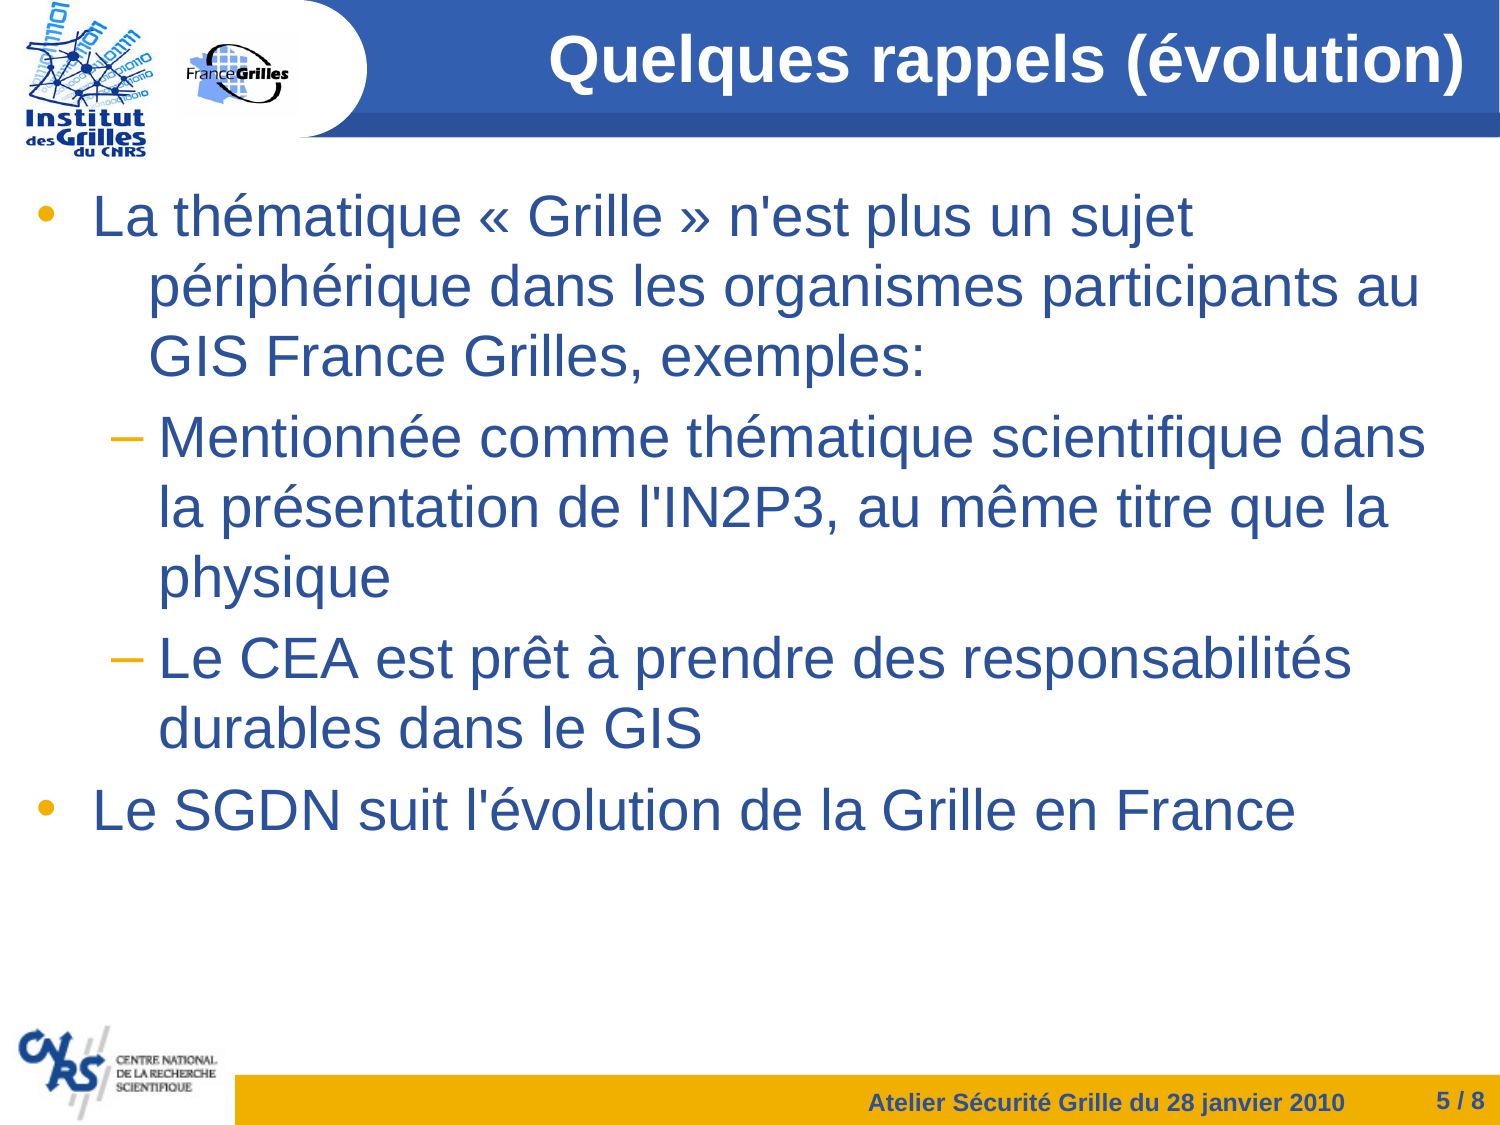

# Quelques rappels (évolution)
La thématique « Grille » n'est plus un sujet périphérique dans les organismes participants au GIS France Grilles, exemples:
Mentionnée comme thématique scientifique dans la présentation de l'IN2P3, au même titre que la physique
Le CEA est prêt à prendre des responsabilités durables dans le GIS
Le SGDN suit l'évolution de la Grille en France
Atelier Sécurité Grille du 28 janvier 2010